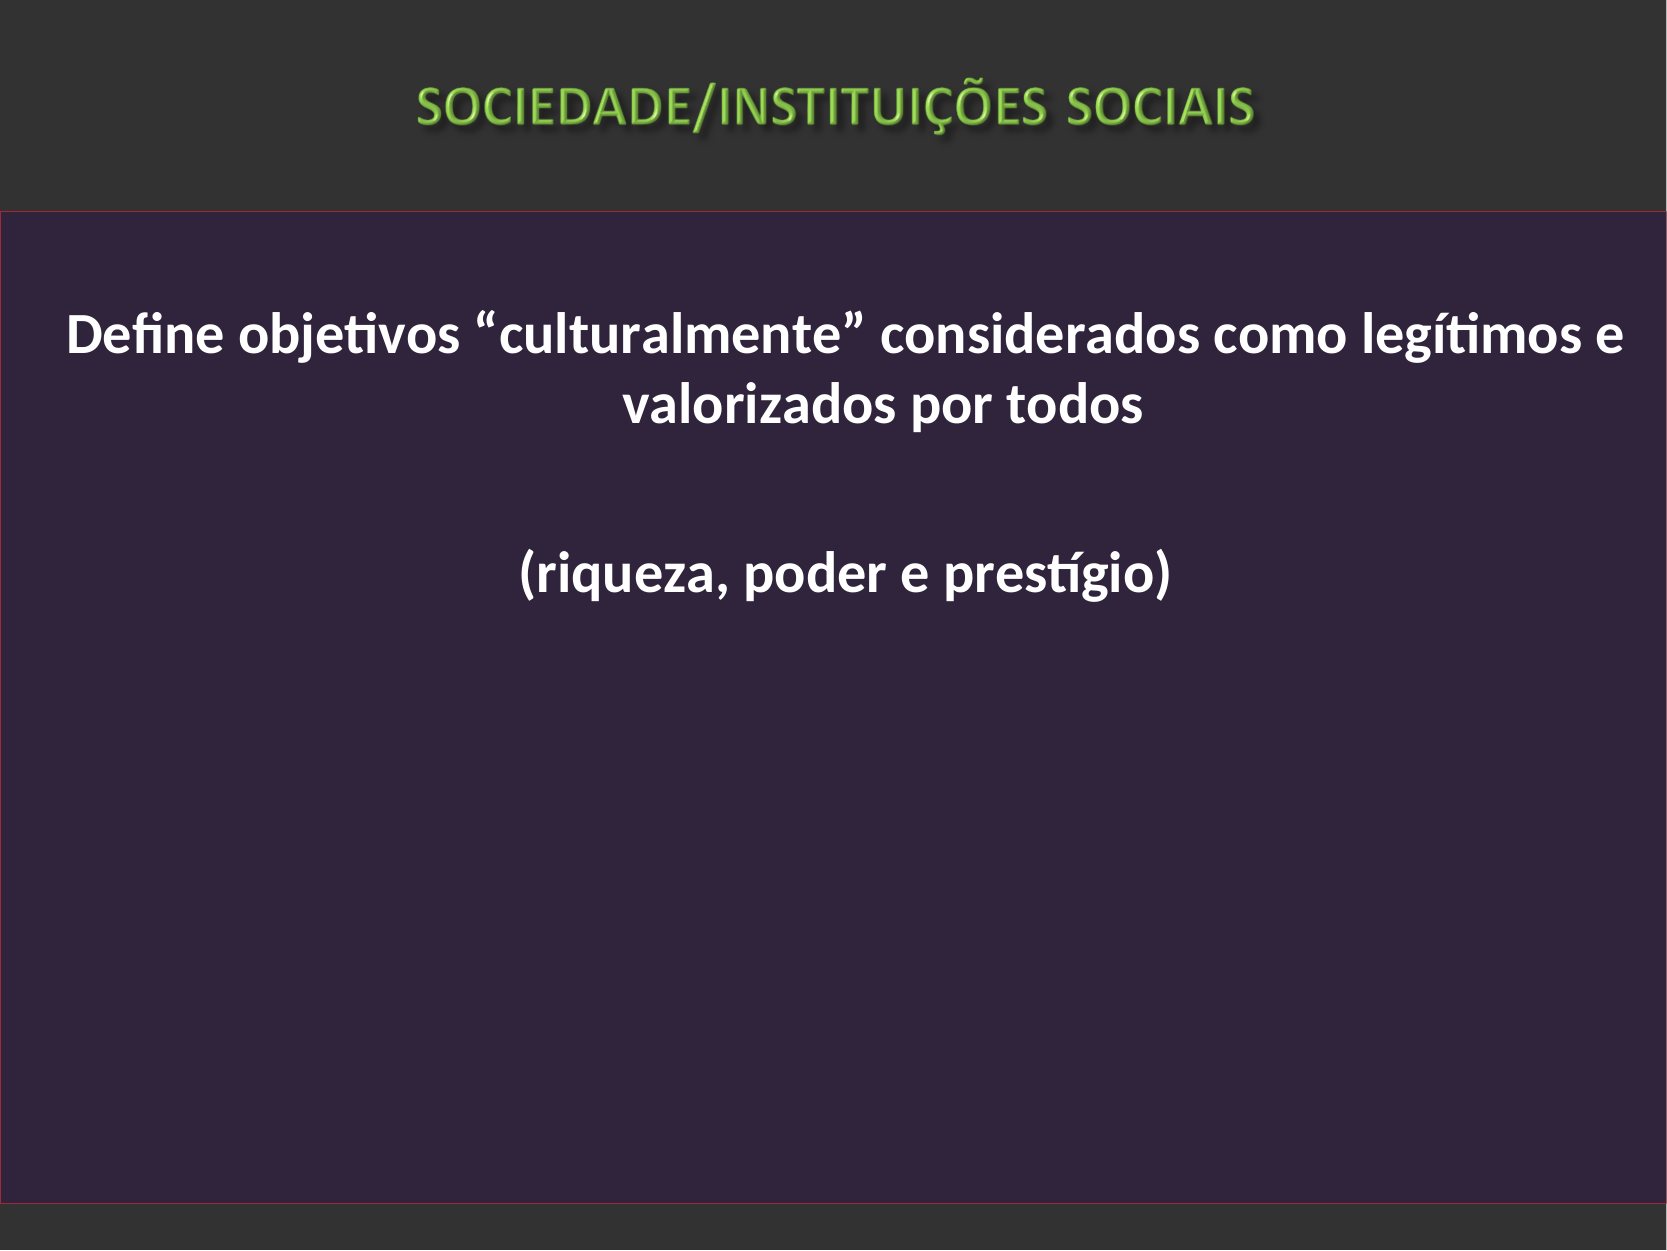

# Define objetivos “culturalmente” considerados como legítimos e valorizados por todos
(riqueza, poder e prestígio)
MERTON, Robert. K. Sociologia, teoria e estrutura. São Paulo: Mestre Jou, 1970